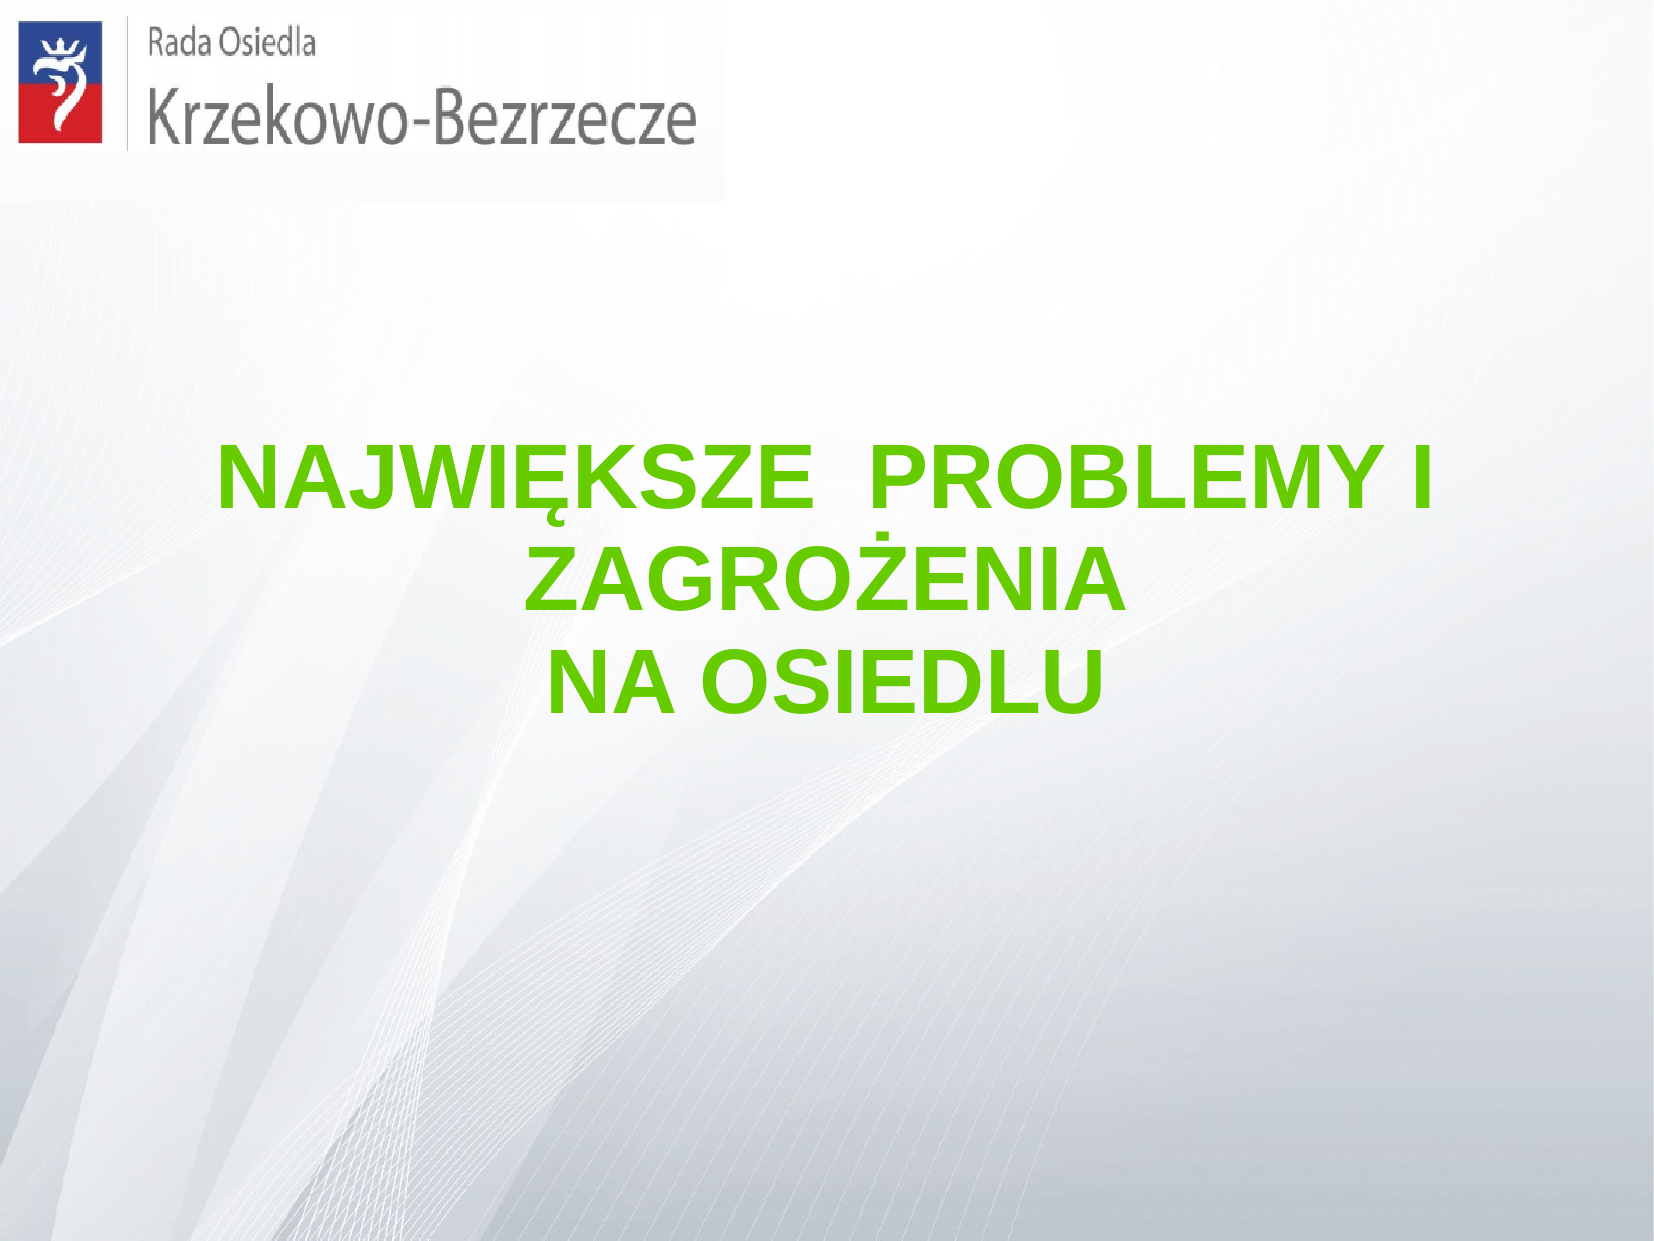

# NAJWIĘKSZE PROBLEMY I ZAGROŻENIA
NA OSIEDLU